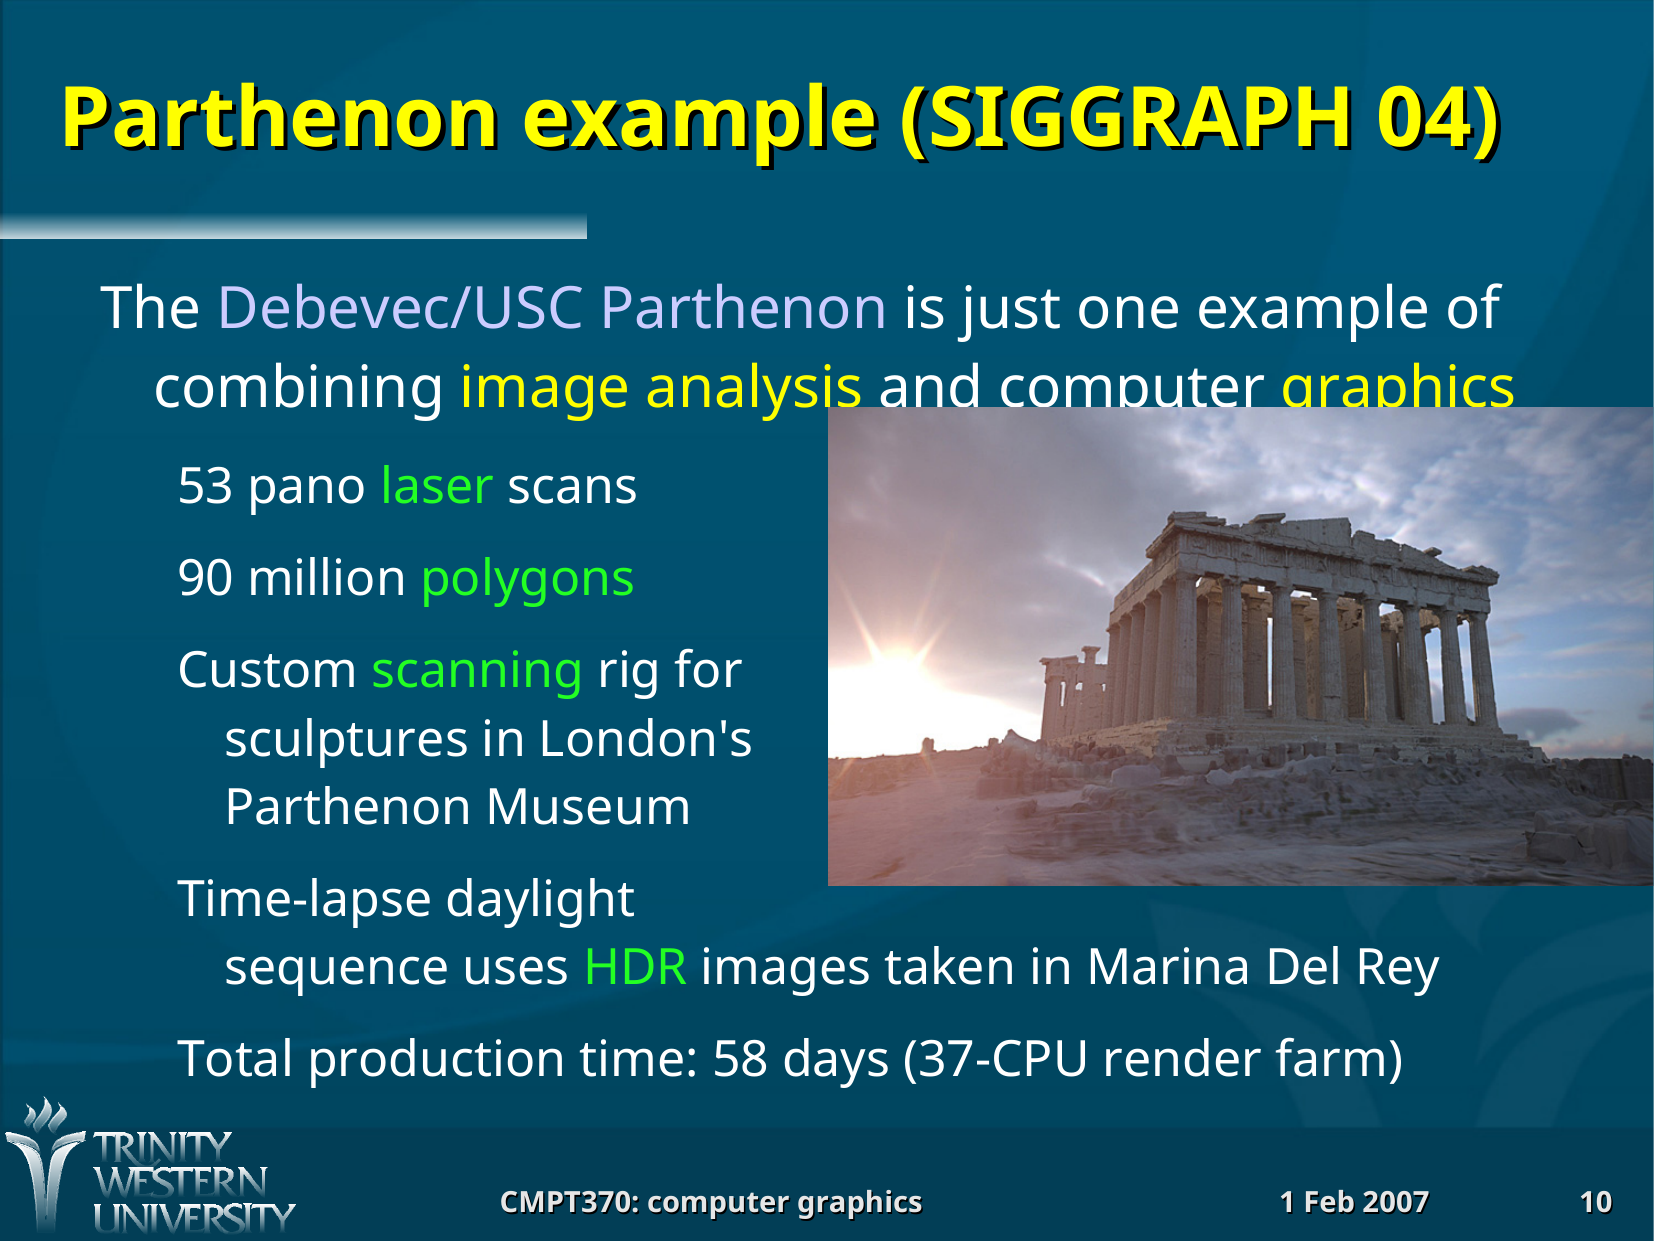

# Parthenon example (SIGGRAPH 04)
The Debevec/USC Parthenon is just one example of combining image analysis and computer graphics
53 pano laser scans
90 million polygons
Custom scanning rig for
sculptures in London's
Parthenon Museum
Time-lapse daylight
sequence uses HDR images taken in Marina Del Rey
Total production time: 58 days (37-CPU render farm)
CMPT370: computer graphics
1 Feb 2007
10